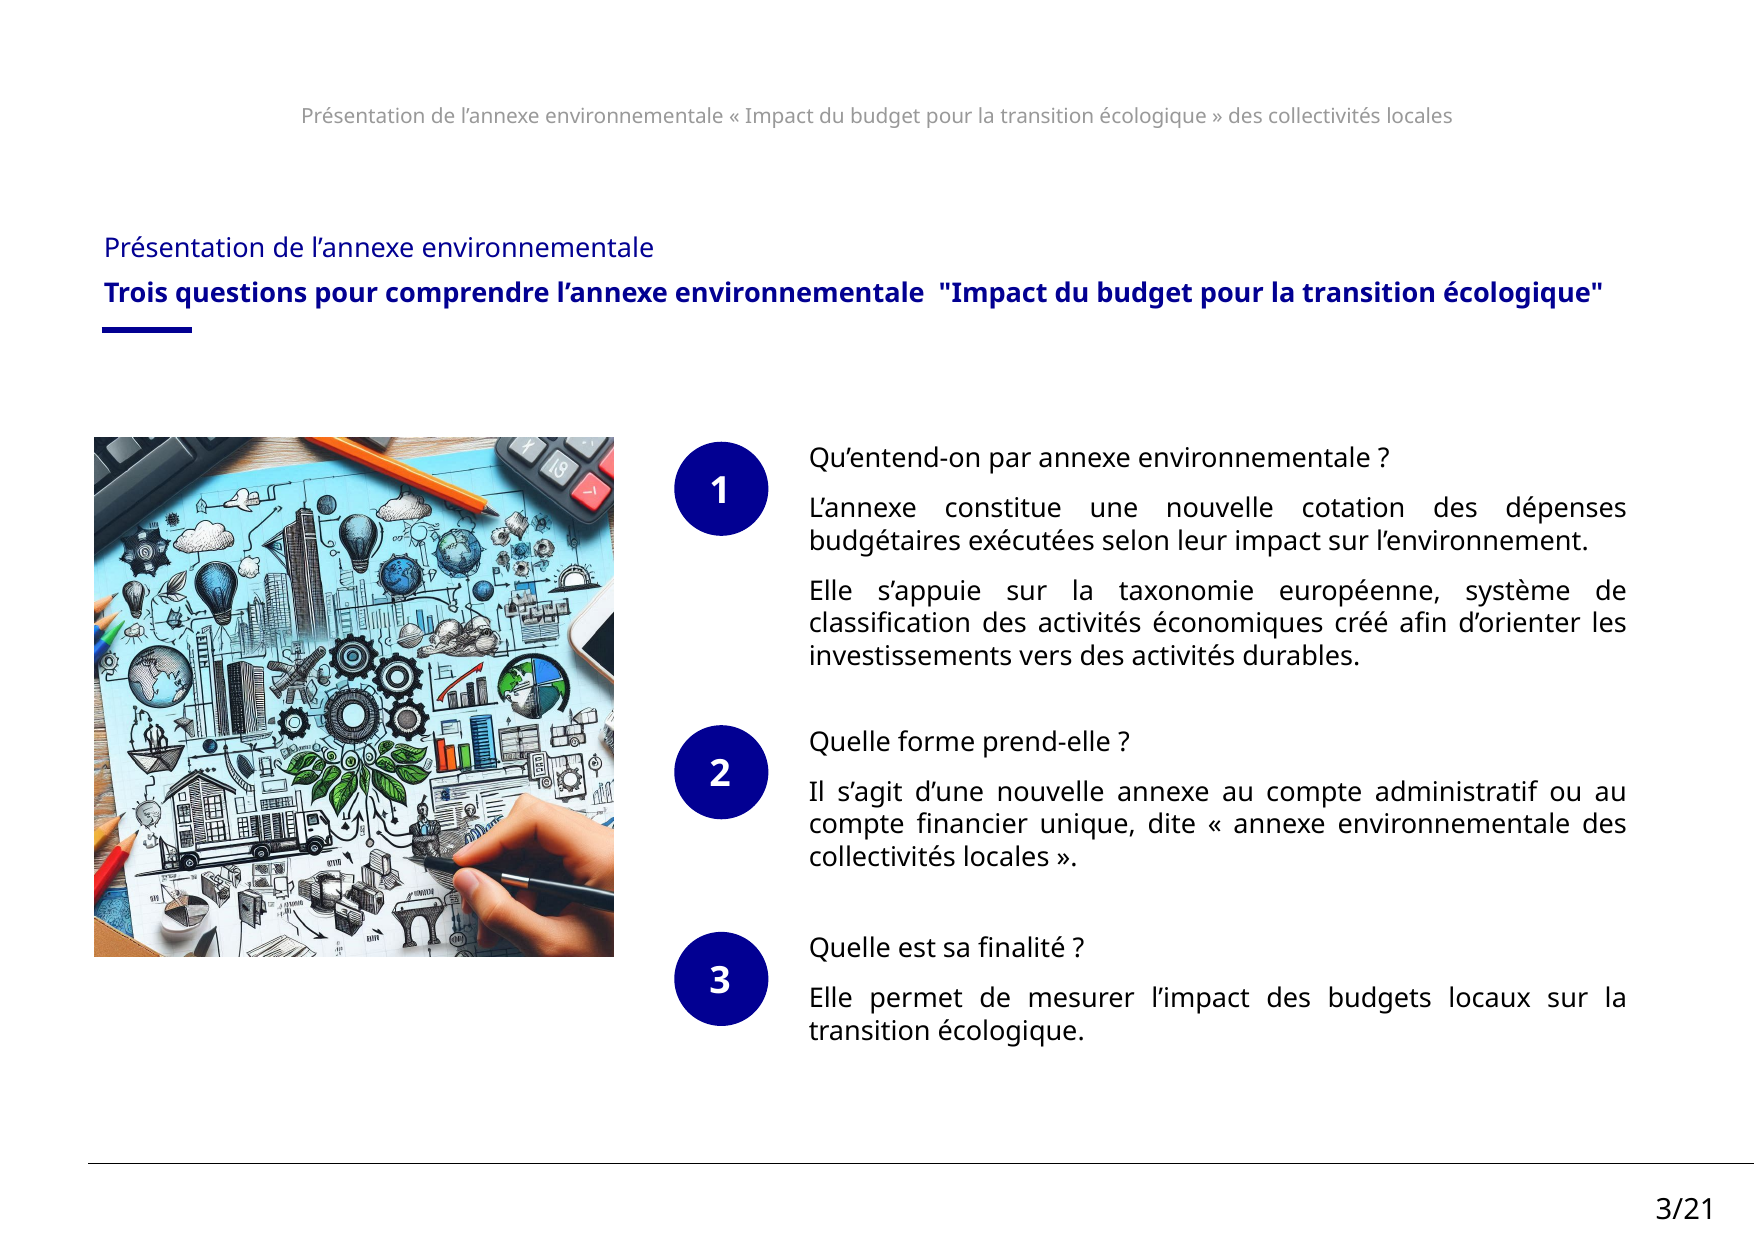

Présentation de l’annexe environnementale « Impact du budget pour la transition écologique » des collectivités locales
Présentation de l’annexe environnementale
Trois questions pour comprendre l’annexe environnementale "Impact du budget pour la transition écologique"
Qu’entend-on par annexe environnementale ?
L’annexe constitue une nouvelle cotation des dépenses budgétaires exécutées selon leur impact sur l’environnement.
Elle s’appuie sur la taxonomie européenne, système de classification des activités économiques créé afin d’orienter les investissements vers des activités durables.
1
Quelle forme prend-elle ?
Il s’agit d’une nouvelle annexe au compte administratif ou au compte financier unique, dite « annexe environnementale des collectivités locales ».
2
Quelle est sa finalité ?
Elle permet de mesurer l’impact des budgets locaux sur la transition écologique.
3